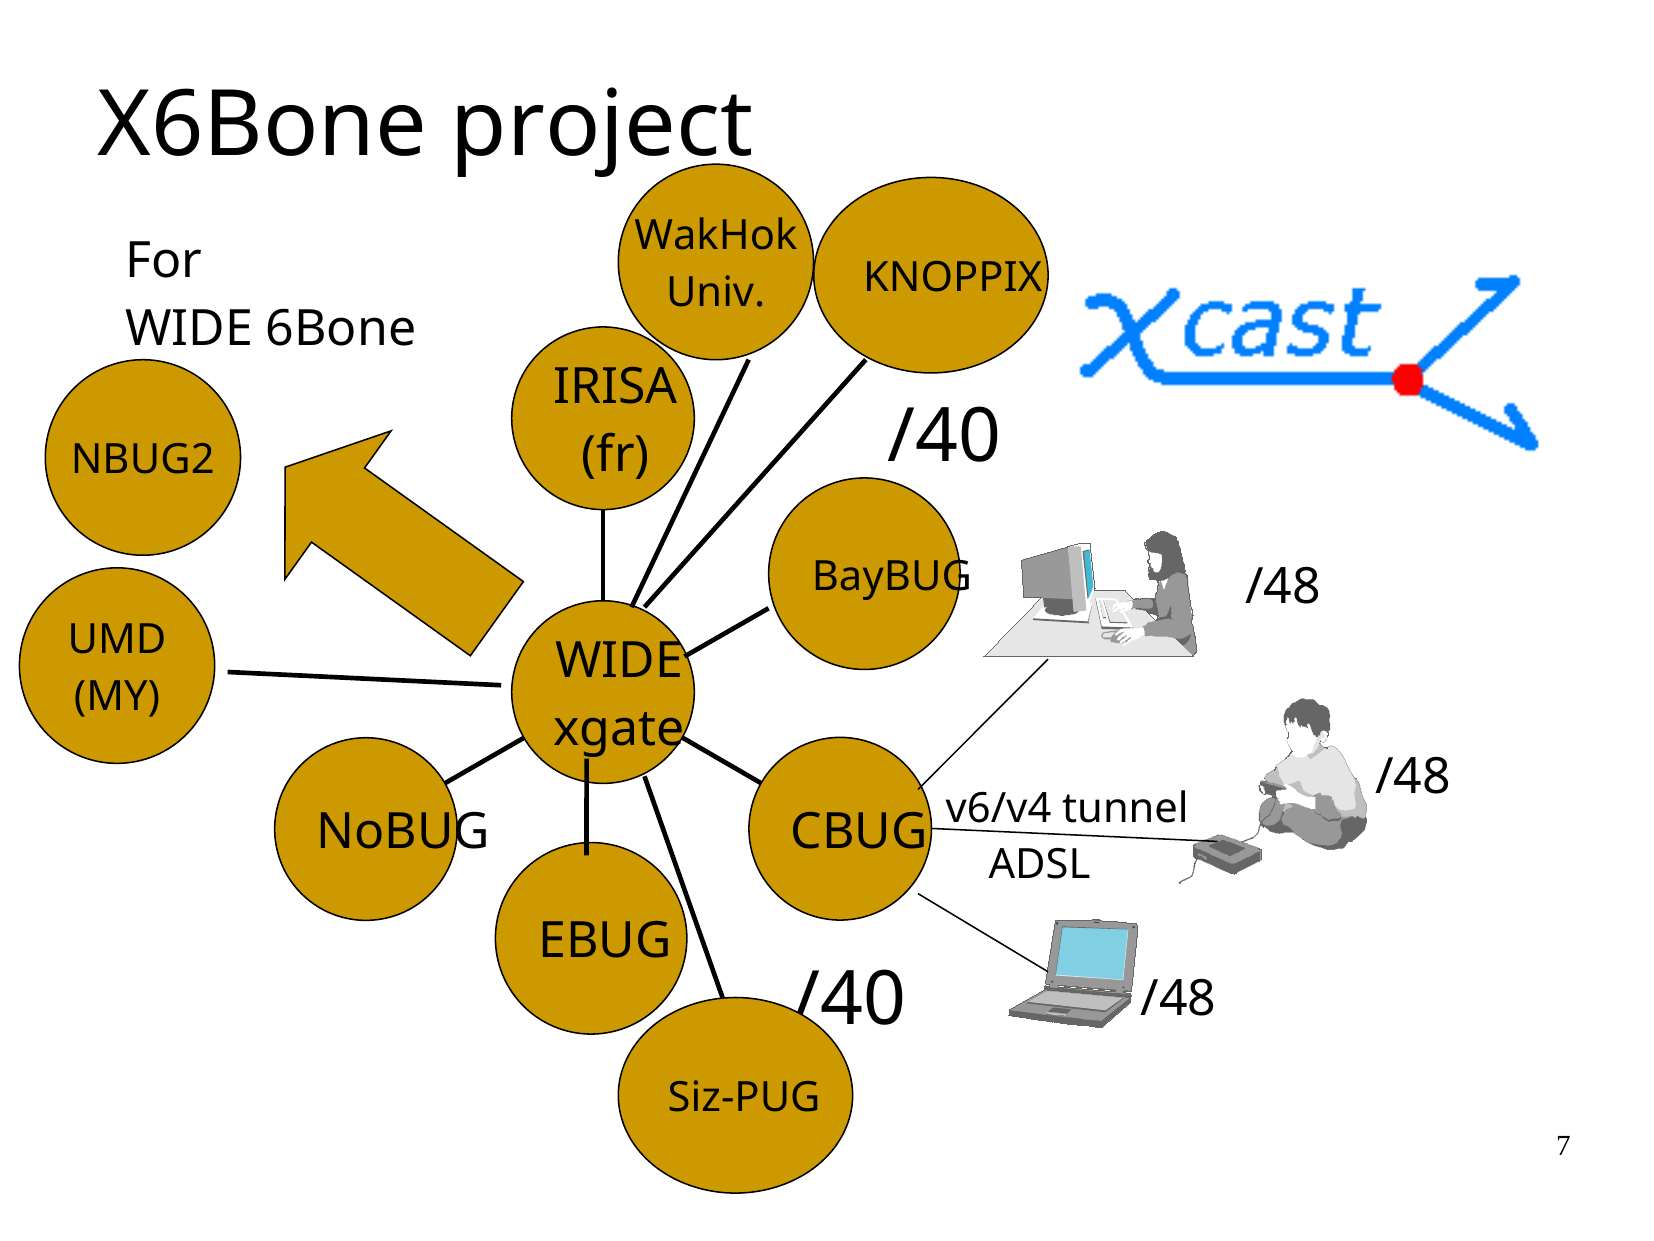

# X6Bone project
WakHok
Univ.
KNOPPIX
For
WIDE 6Bone
IRISA
(fr)
/40
BayBUG
WIDE
xgate
CBUG
NoBUG
EBUG
/40
NBUG2
/48
UMD
(MY)
/48
v6/v4 tunnel
 ADSL
Siz-PUG
/48
7